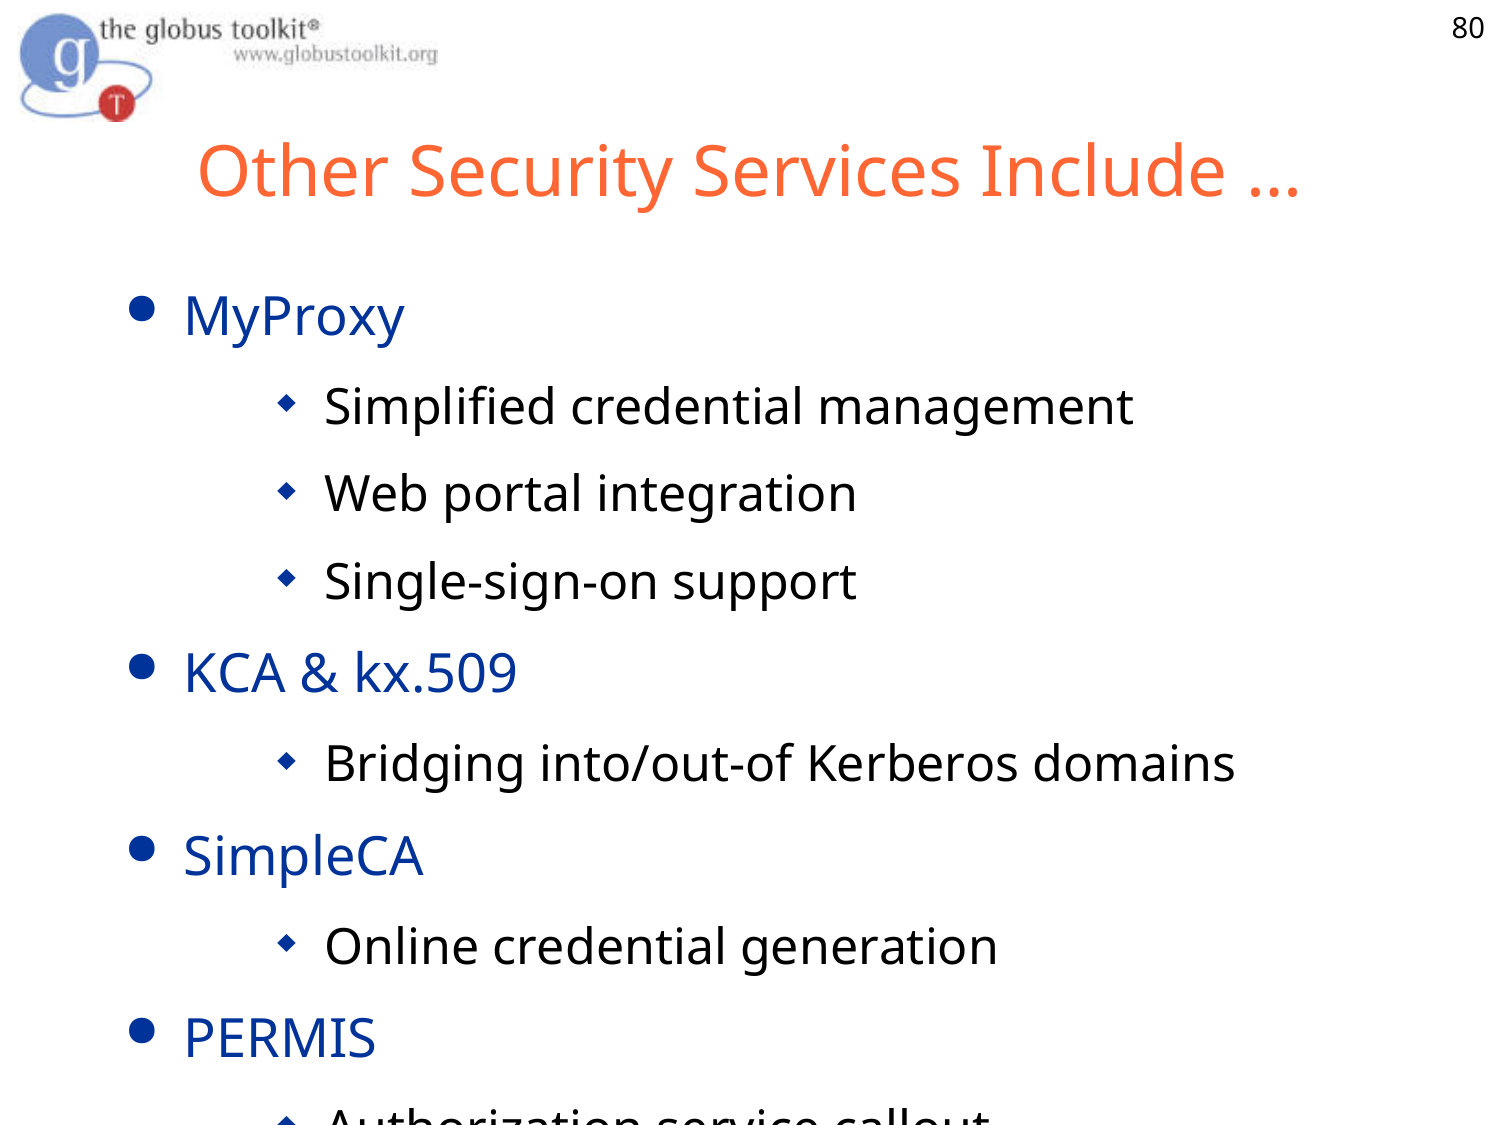

80
# Other Security Services Include …
MyProxy
Simplified credential management
Web portal integration
Single-sign-on support
KCA & kx.509
Bridging into/out-of Kerberos domains
SimpleCA
Online credential generation
PERMIS
Authorization service callout